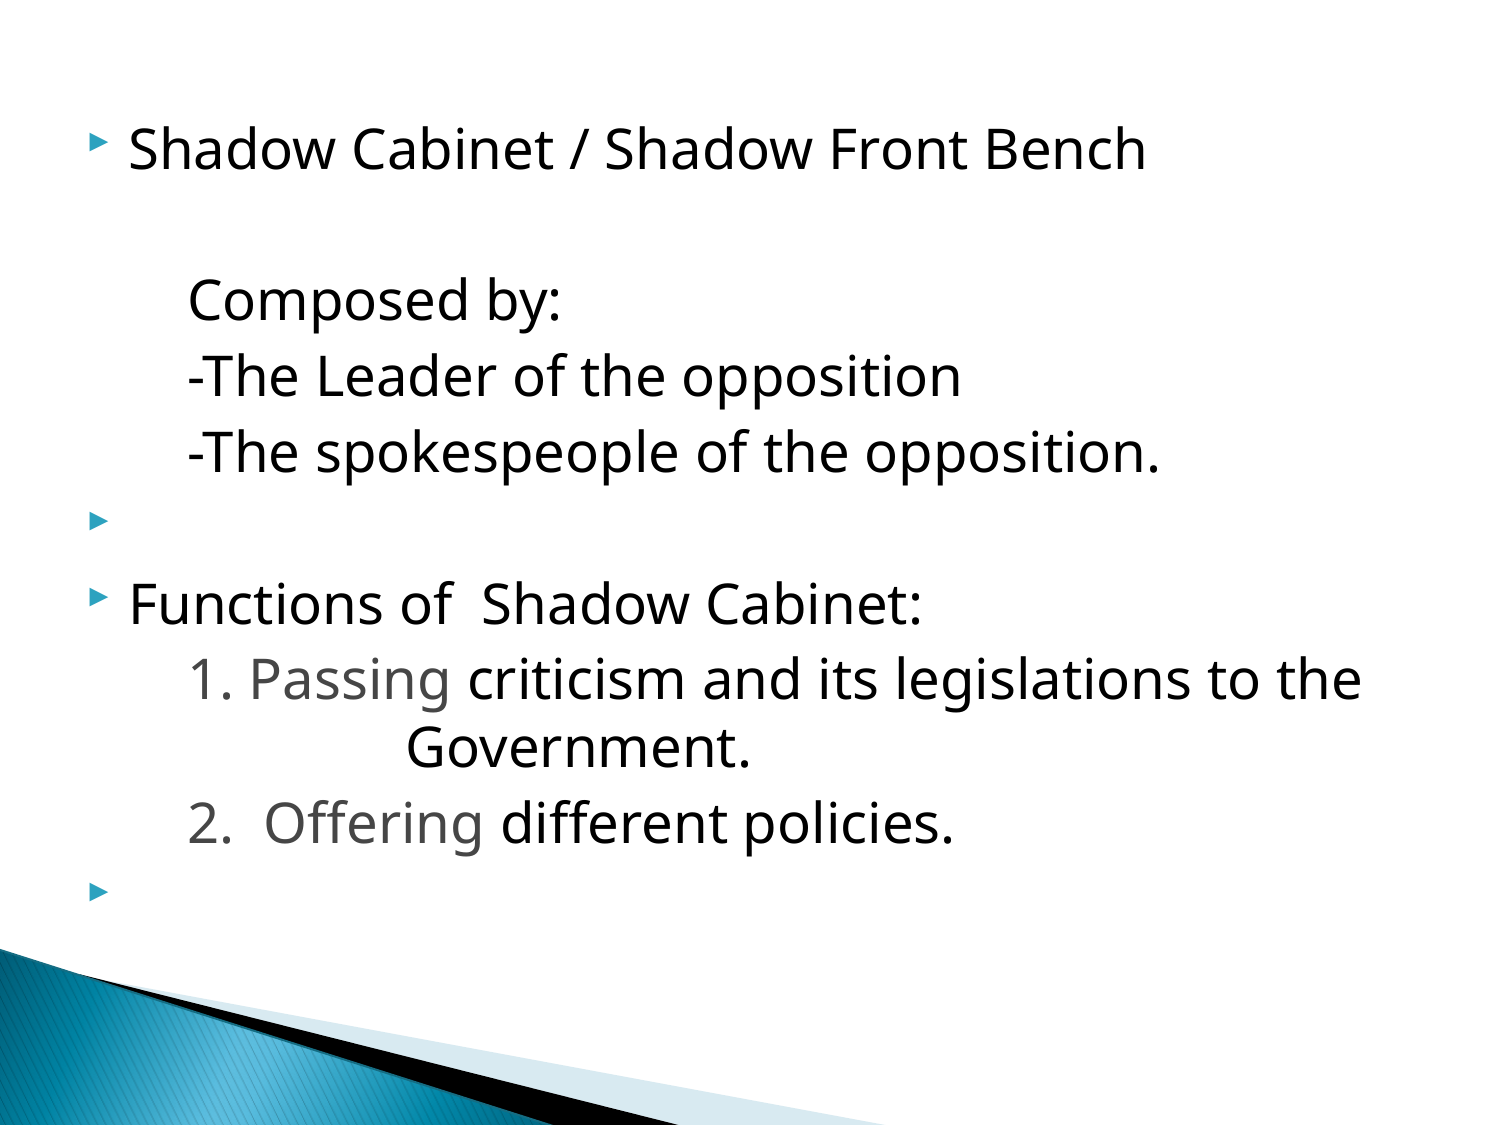

# Shadow Cabinet / Shadow Front Bench
 Composed by:
 -The Leader of the opposition
 -The spokespeople of the opposition.
Functions of Shadow Cabinet:
 1. Passing criticism and its legislations to the Government.
 2. Offering different policies.